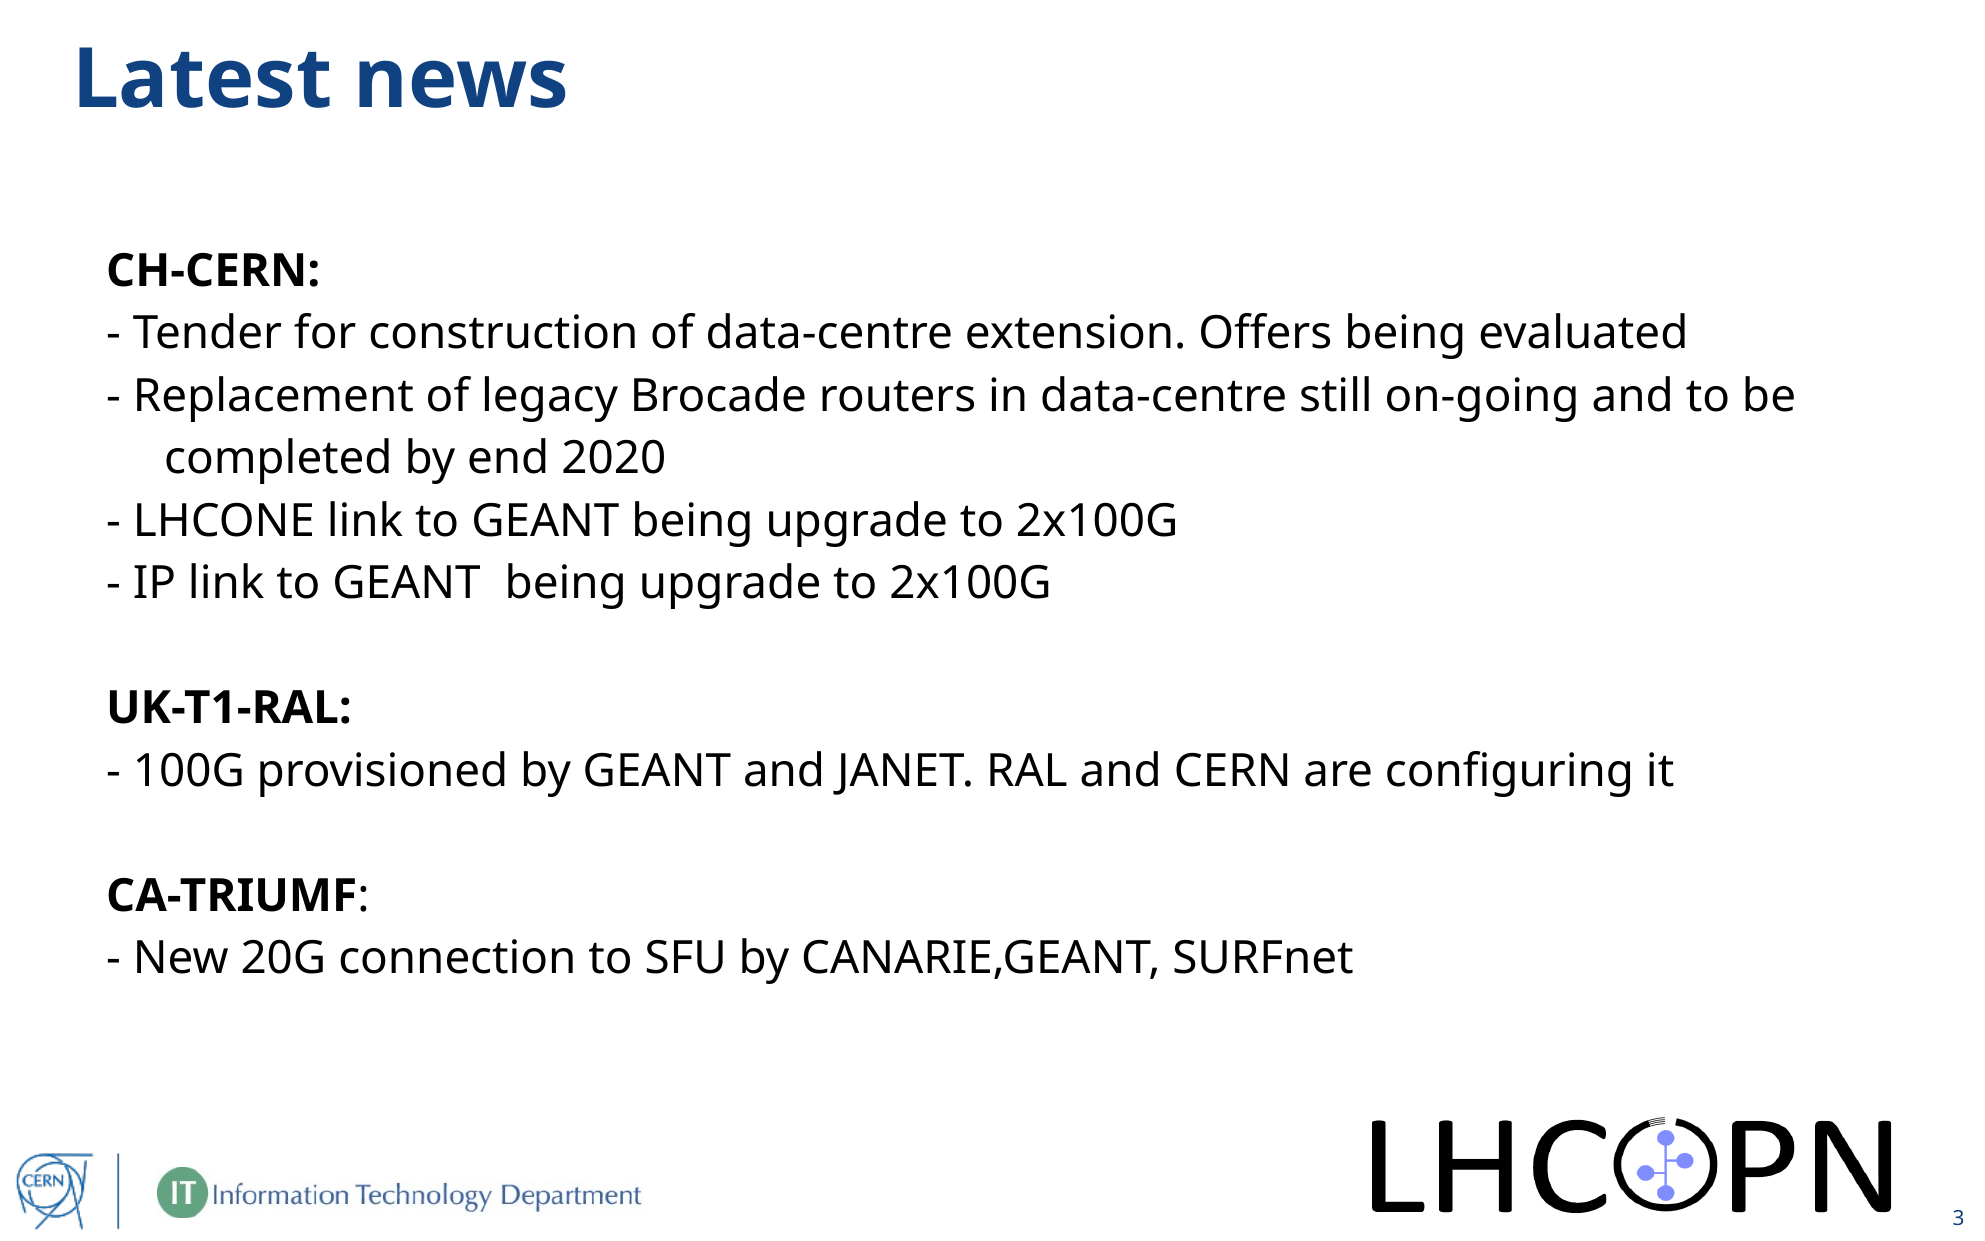

# Latest news
CH-CERN:
- Tender for construction of data-centre extension. Offers being evaluated
- Replacement of legacy Brocade routers in data-centre still on-going and to be completed by end 2020
- LHCONE link to GEANT being upgrade to 2x100G
- IP link to GEANT being upgrade to 2x100G
UK-T1-RAL:
- 100G provisioned by GEANT and JANET. RAL and CERN are configuring it
CA-TRIUMF:
- New 20G connection to SFU by CANARIE,GEANT, SURFnet